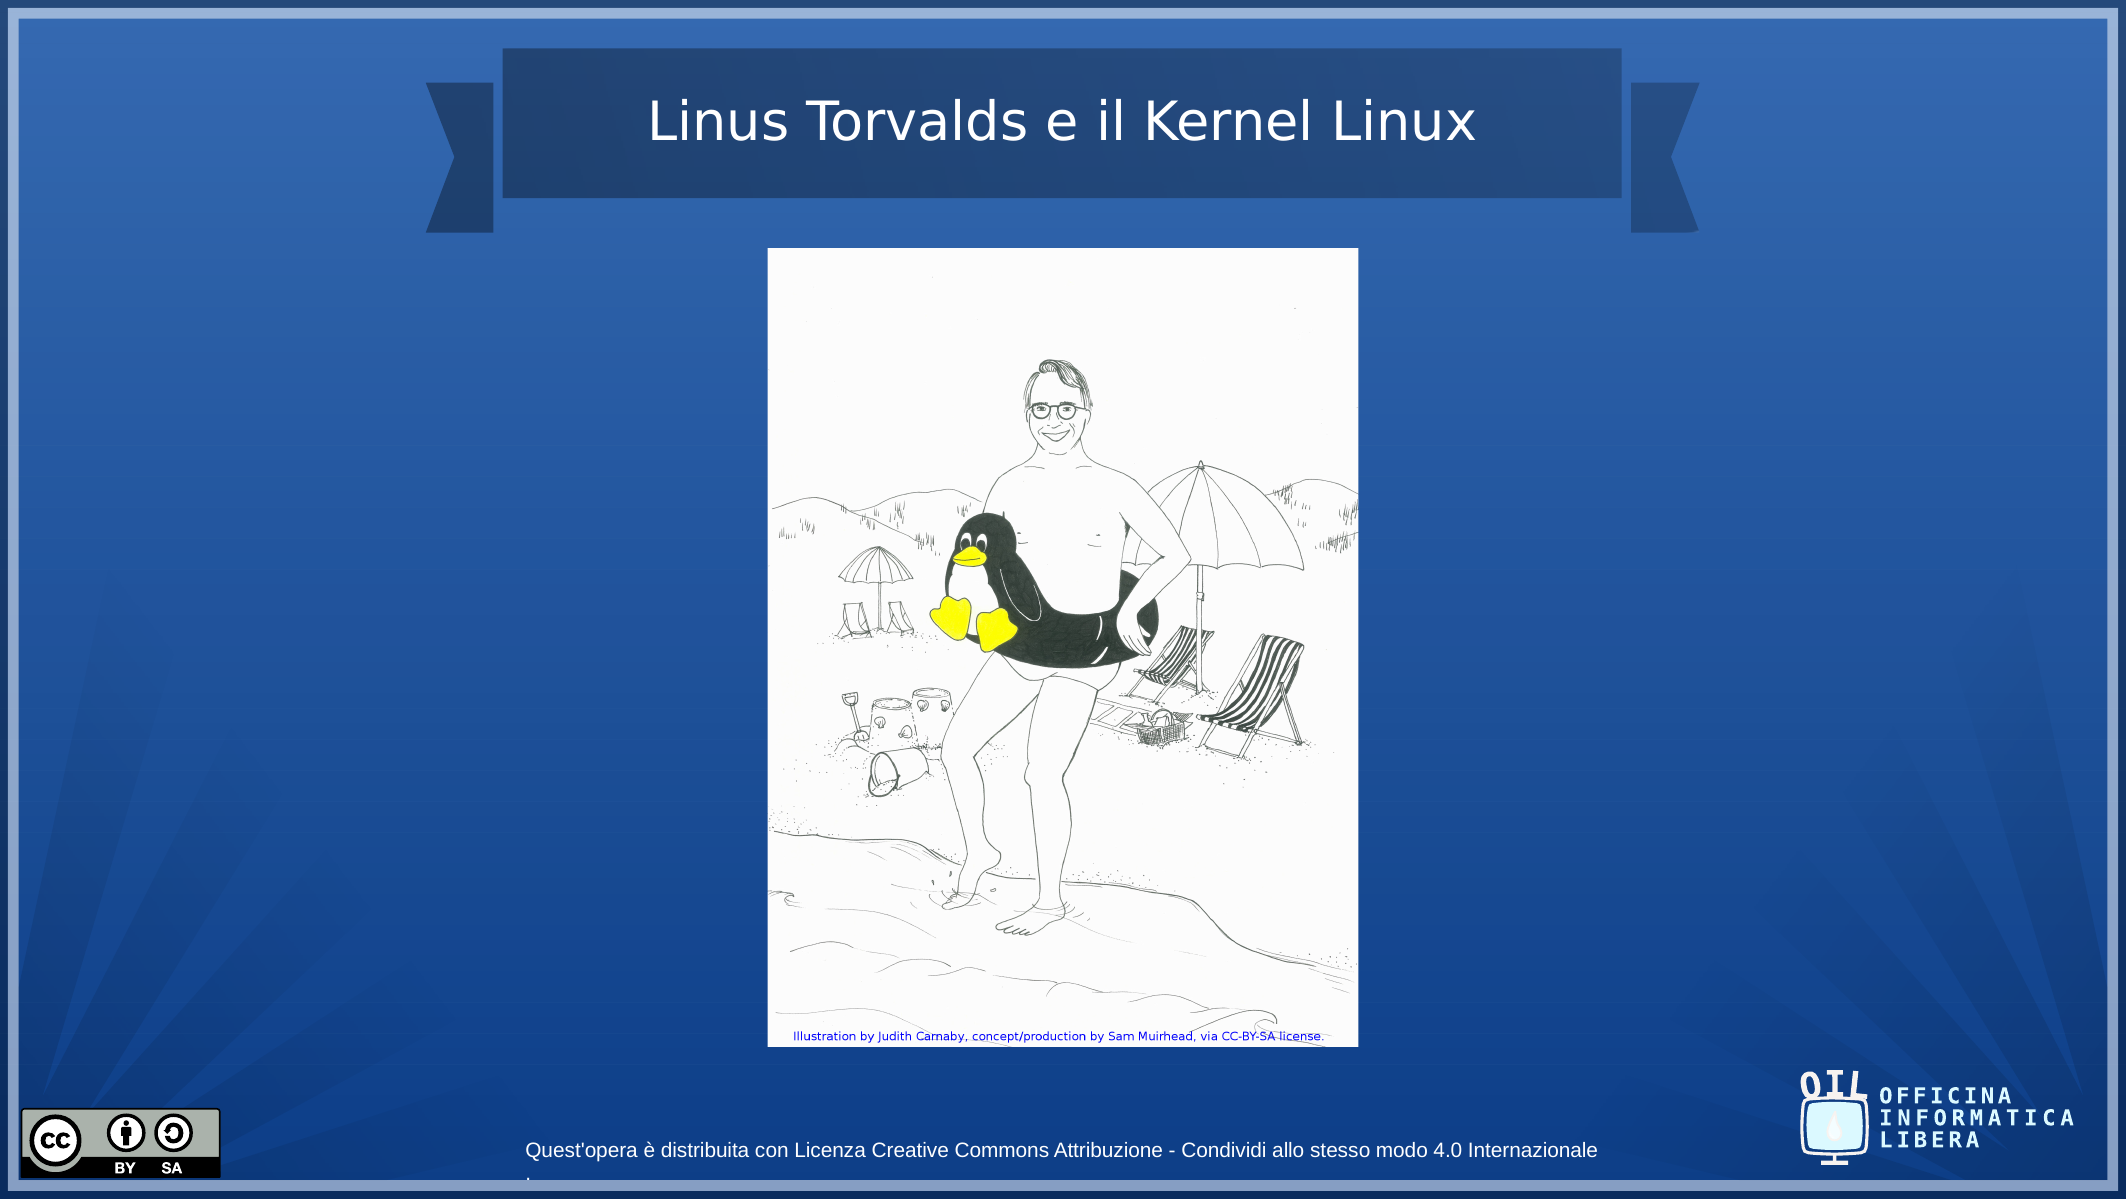

# Linus Torvalds e il Kernel Linux
Quest'opera è distribuita con Licenza Creative Commons Attribuzione - Condividi allo stesso modo 4.0 Internazionale.